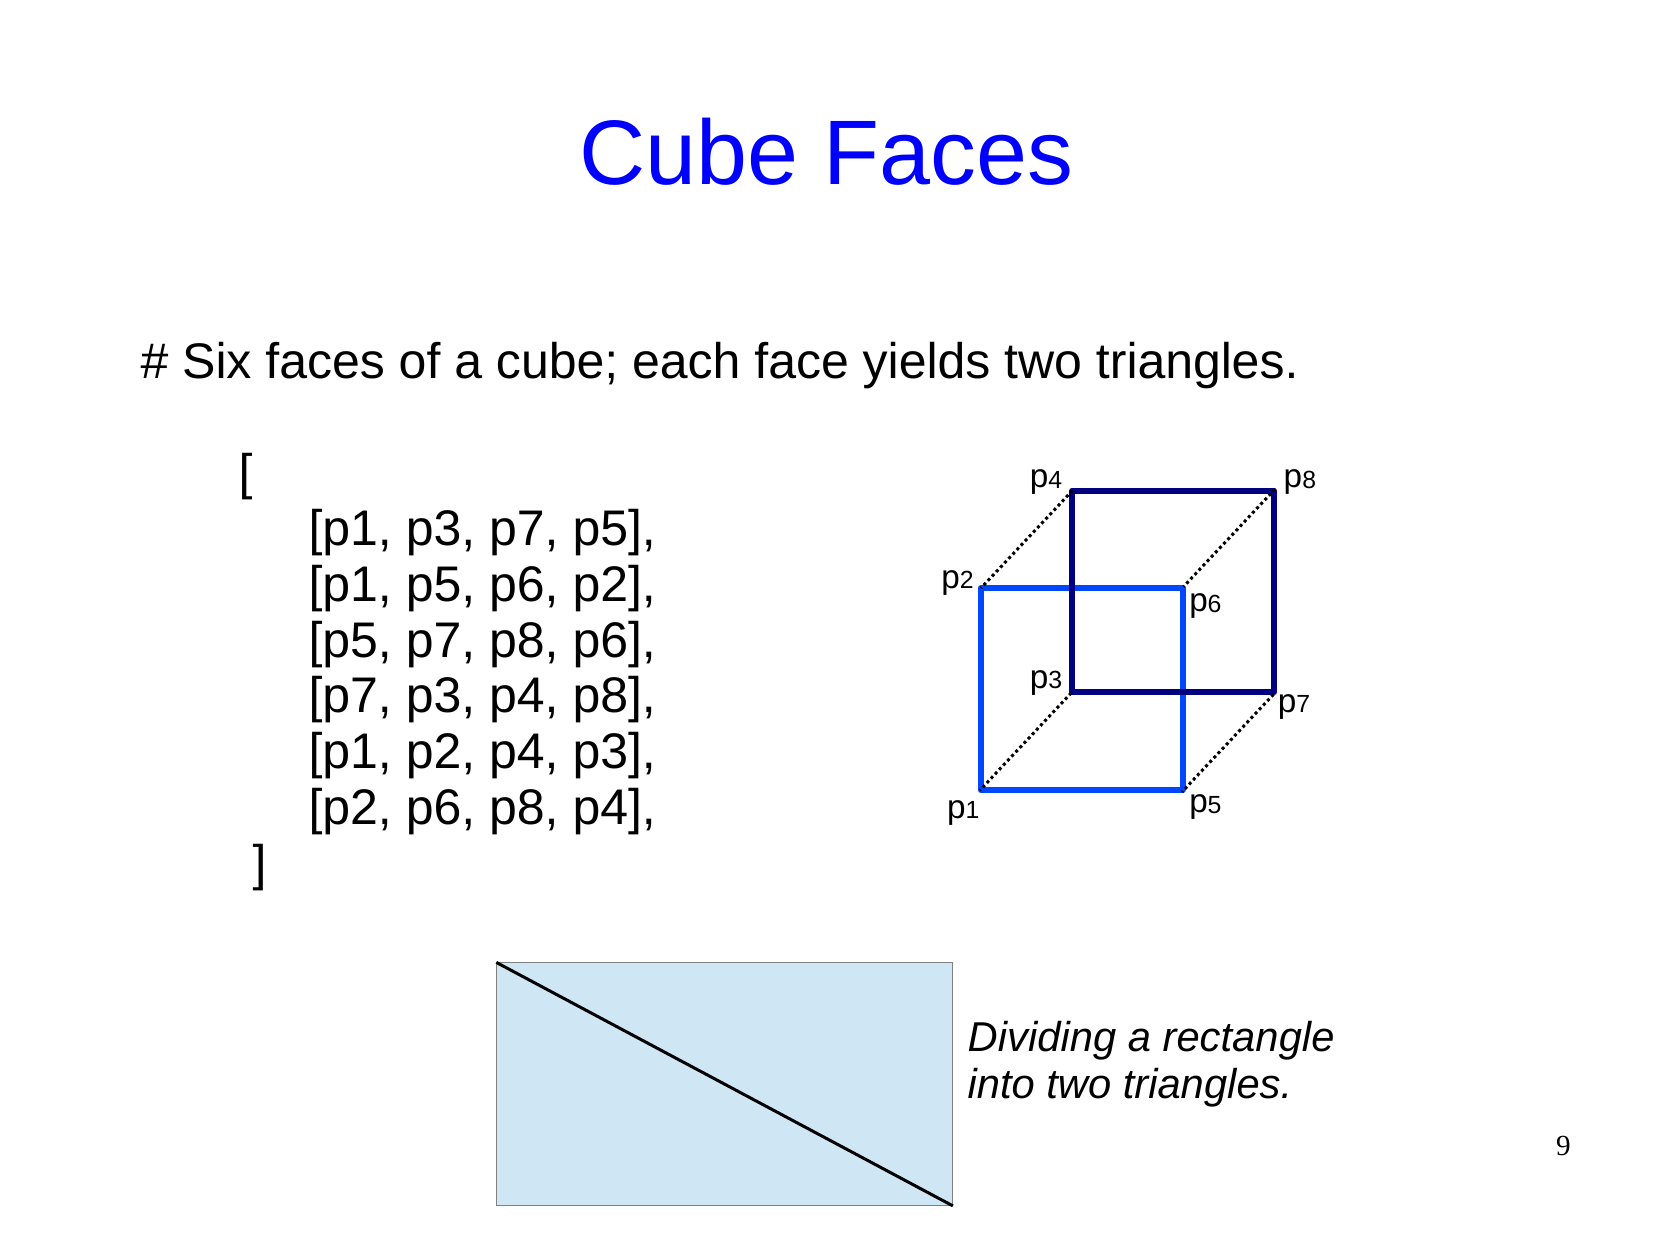

# Cube Faces
# Six faces of a cube; each face yields two triangles.
 [
 [p1, p3, p7, p5],
 [p1, p5, p6, p2],
 [p5, p7, p8, p6],
 [p7, p3, p4, p8],
 [p1, p2, p4, p3],
 [p2, p6, p8, p4],
 ]
p4
p8
p2
p6
p3
p7
p5
p1
Dividing a rectangle into two triangles.
9